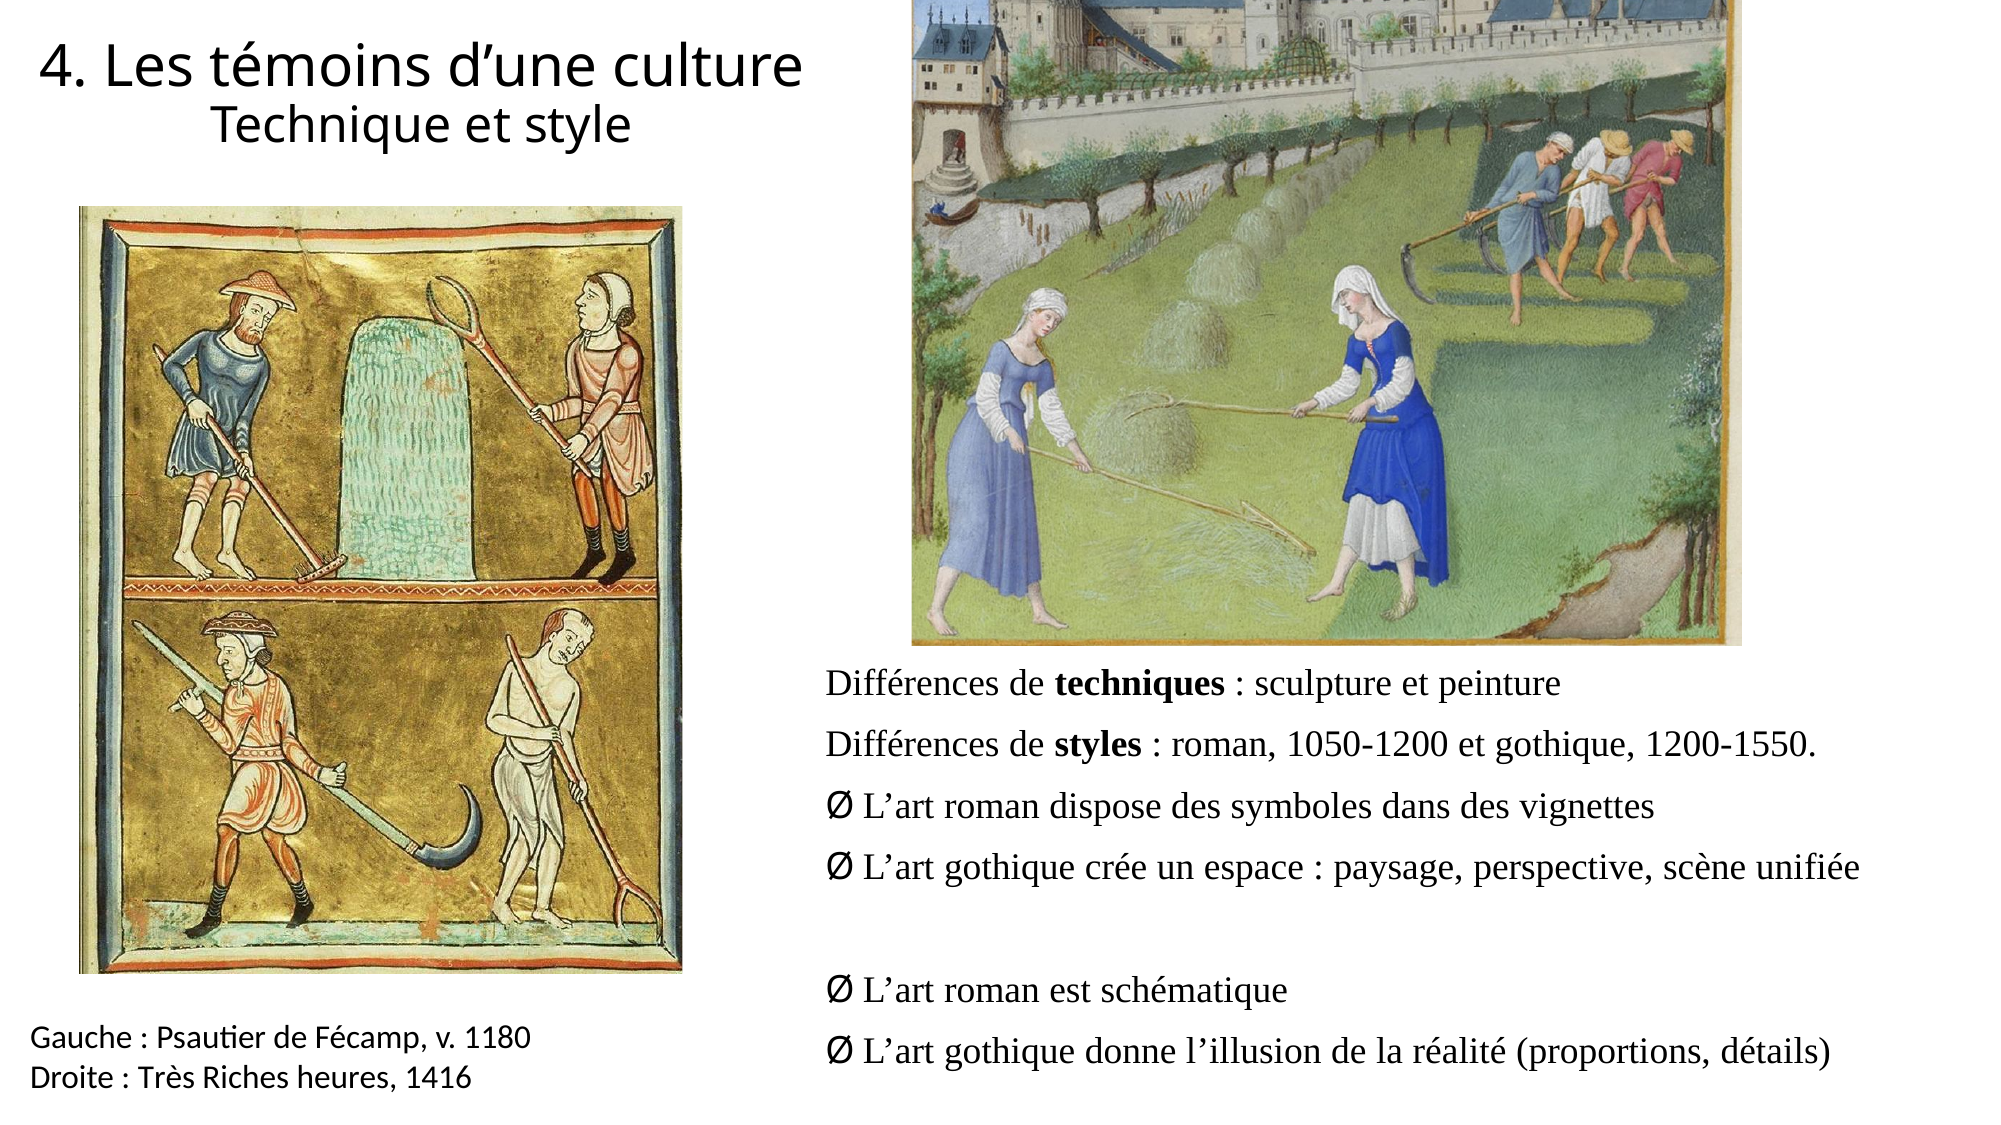

# 4. Les témoins d’une culture Technique et style
Différences de techniques : sculpture et peinture
Différences de styles : roman, 1050-1200 et gothique, 1200-1550.
L’art roman dispose des symboles dans des vignettes
L’art gothique crée un espace : paysage, perspective, scène unifiée
L’art roman est schématique
L’art gothique donne l’illusion de la réalité (proportions, détails)
Gauche : Psautier de Fécamp, v. 1180
Droite : Très Riches heures, 1416